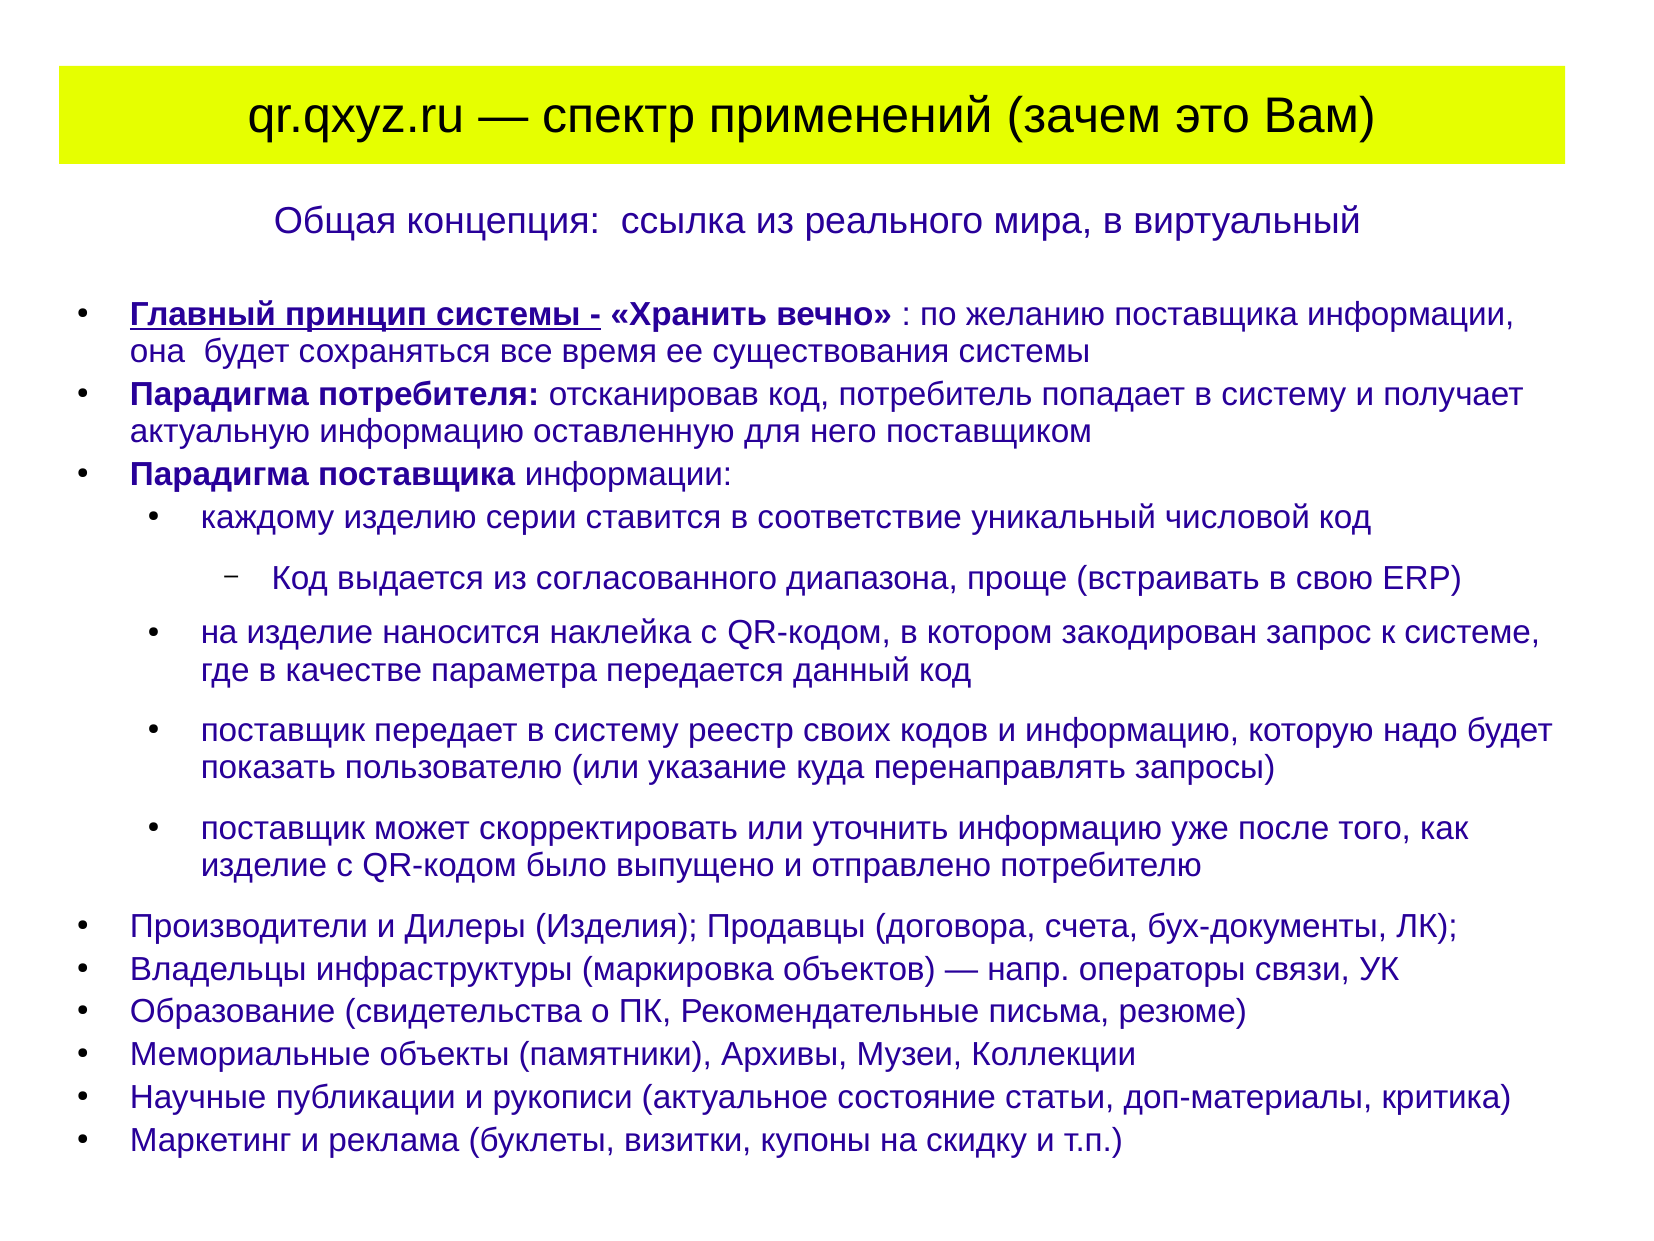

qr.qxyz.ru — спектр применений (зачем это Вам)
# Общая концепция: ссылка из реального мира, в виртуальный
Главный принцип системы - «Хранить вечно» : по желанию поставщика информации, она будет сохраняться все время ее существования системы
Парадигма потребителя: отсканировав код, потребитель попадает в систему и получает актуальную информацию оставленную для него поставщиком
Парадигма поставщика информации:
каждому изделию серии ставится в соответствие уникальный числовой код
Код выдается из согласованного диапазона, проще (встраивать в свою ERP)
на изделие наносится наклейка с QR-кодом, в котором закодирован запрос к системе, где в качестве параметра передается данный код
поставщик передает в систему реестр своих кодов и информацию, которую надо будет показать пользователю (или указание куда перенаправлять запросы)
поставщик может скорректировать или уточнить информацию уже после того, как изделие с QR-кодом было выпущено и отправлено потребителю
Производители и Дилеры (Изделия); Продавцы (договора, счета, бух-документы, ЛК);
Владельцы инфраструктуры (маркировка объектов) — напр. операторы связи, УК
Образование (свидетельства о ПК, Рекомендательные письма, резюме)
Мемориальные объекты (памятники), Архивы, Музеи, Коллекции
Научные публикации и рукописи (актуальное состояние статьи, доп-материалы, критика)
Маркетинг и реклама (буклеты, визитки, купоны на скидку и т.п.)